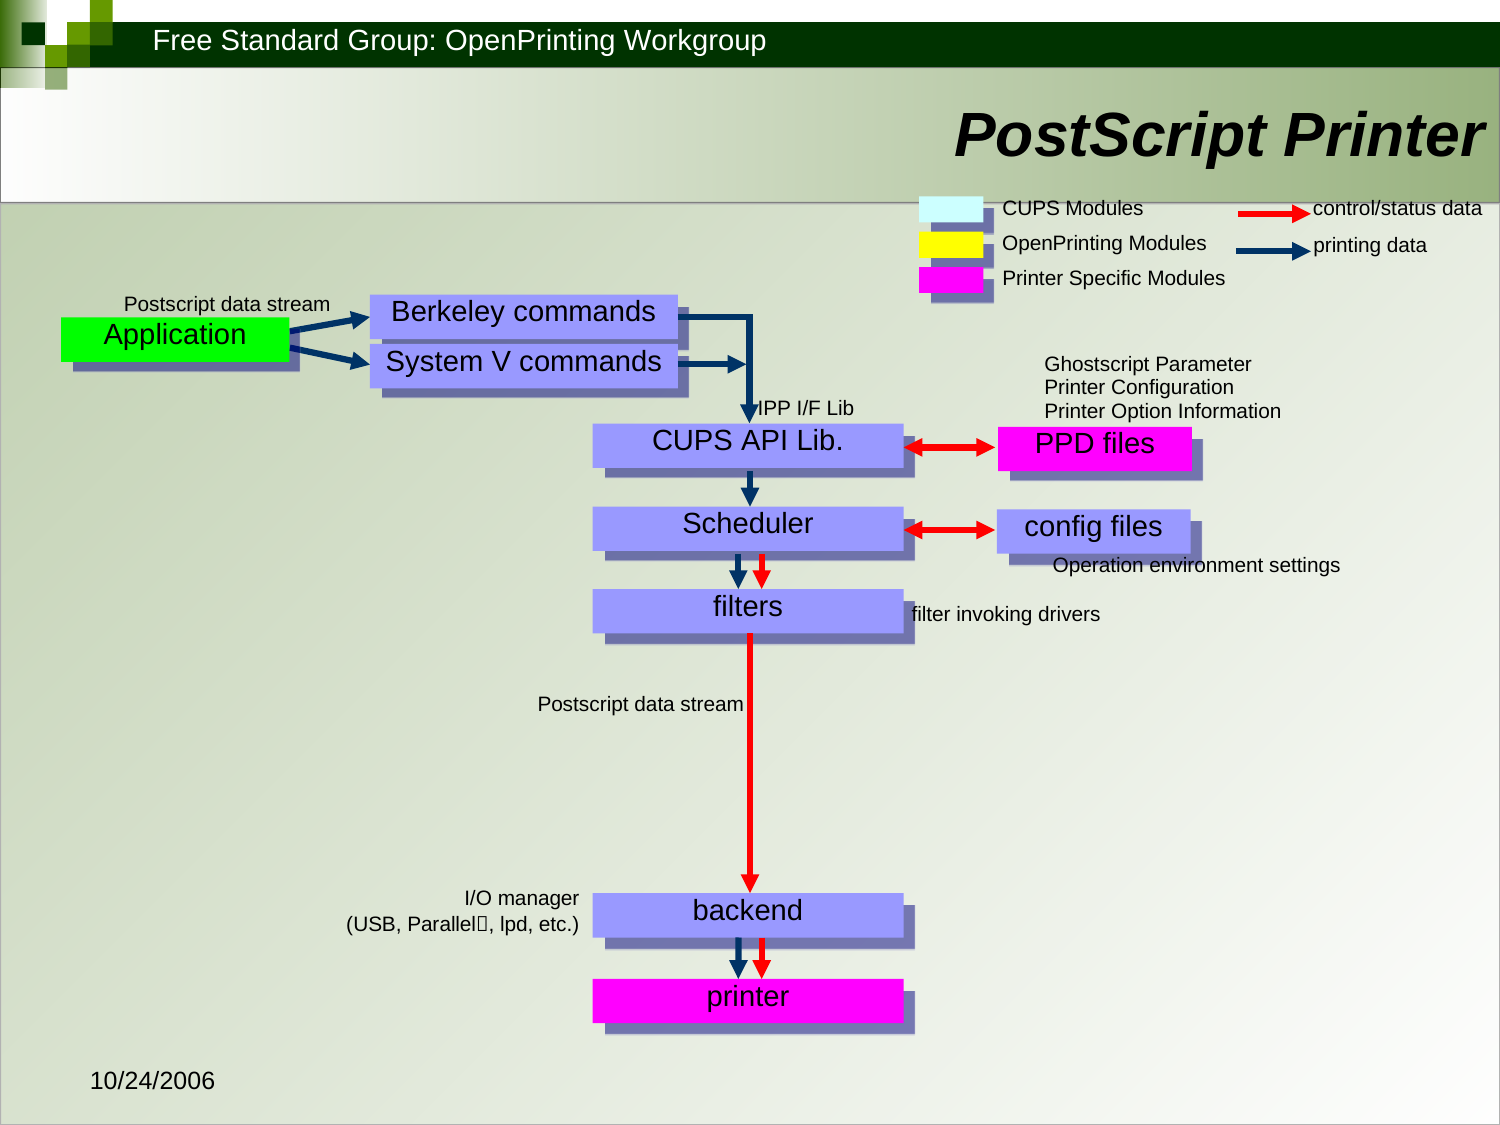

# PostScript Printer
CUPS Modules
control/status data
OpenPrinting Modules
printing data
Printer Specific Modules
Postscript data stream
Berkeley commands
Application
System V commands
Ghostscript Parameter
Printer Configuration
Printer Option Information
IPP I/F Lib
CUPS API Lib.
PPD files
Scheduler
config files
Operation environment settings
filters
filter invoking drivers
Postscript data stream
I/O manager
(USB, Parallelｌ, lpd, etc.)
backend
printer